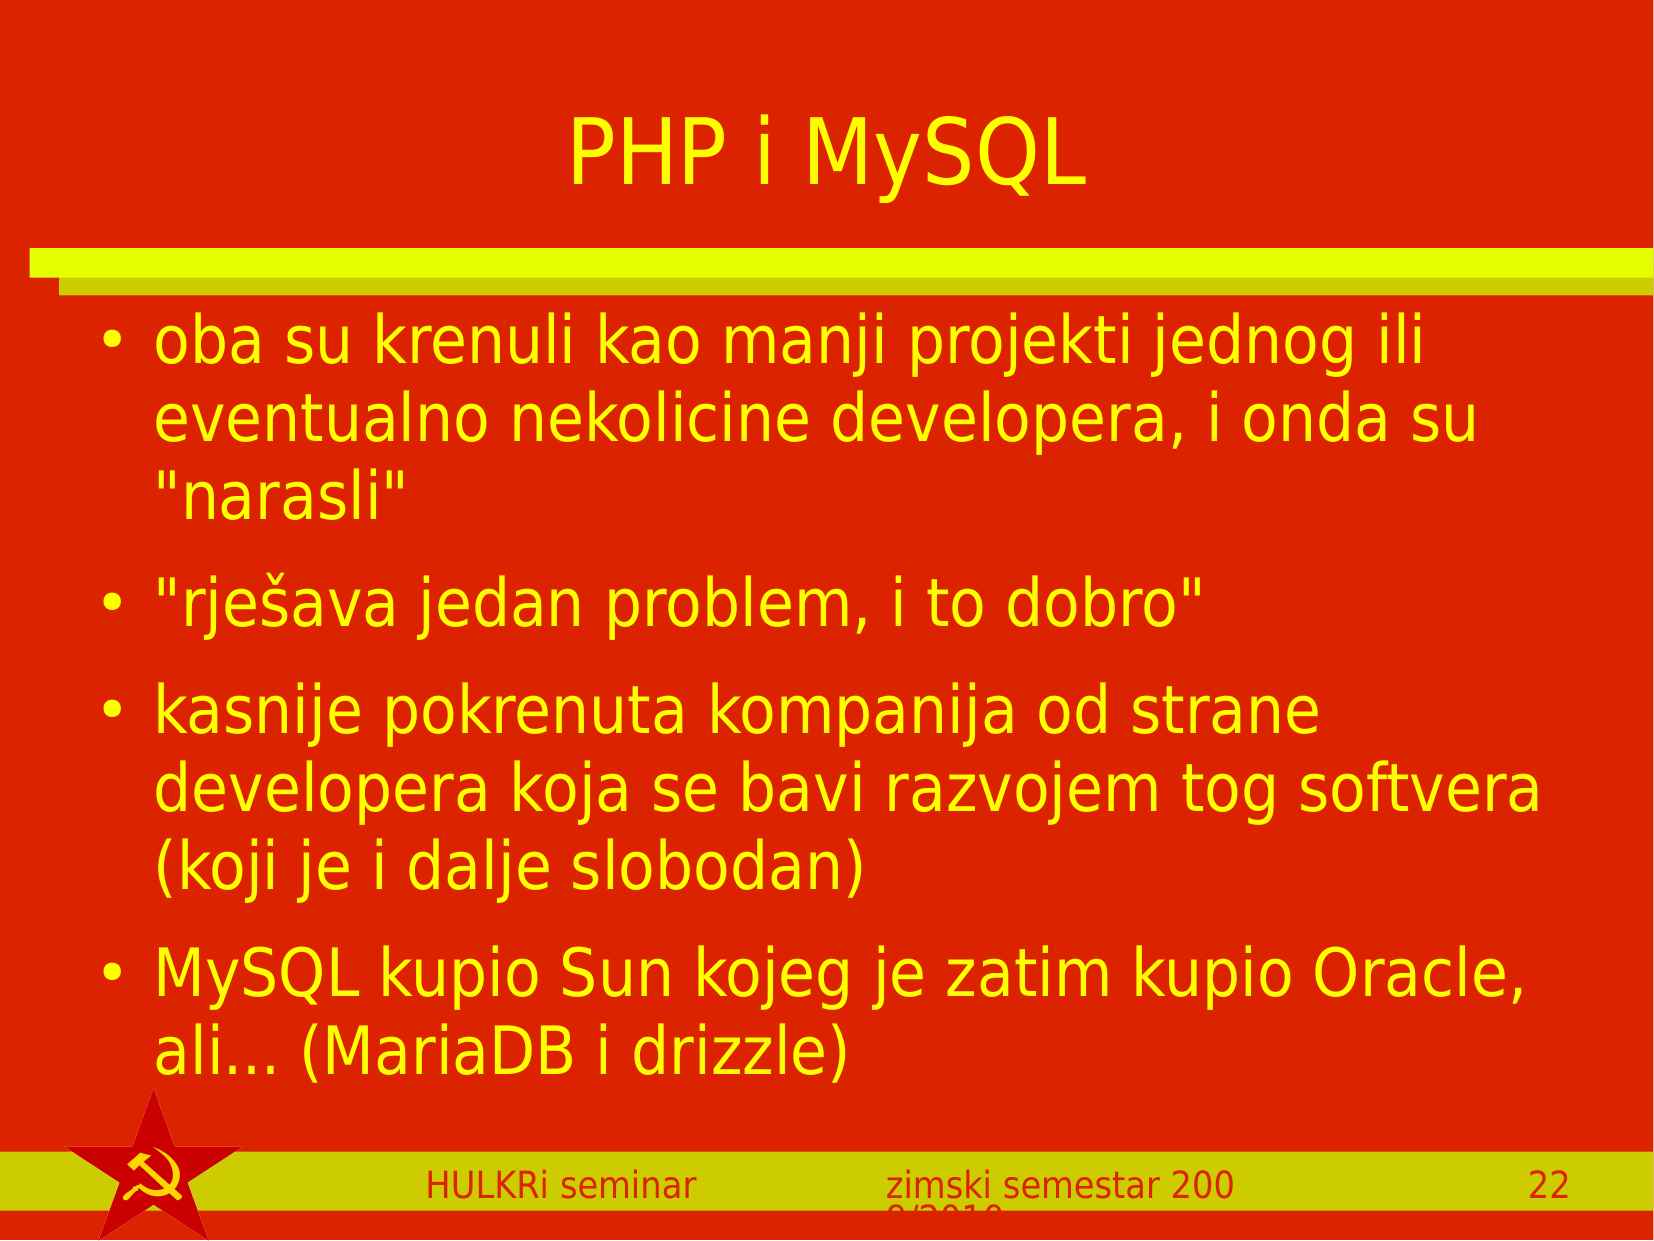

# PHP i MySQL
oba su krenuli kao manji projekti jednog ili eventualno nekolicine developera, i onda su "narasli"
"rješava jedan problem, i to dobro"
kasnije pokrenuta kompanija od strane developera koja se bavi razvojem tog softvera (koji je i dalje slobodan)
MySQL kupio Sun kojeg je zatim kupio Oracle, ali... (MariaDB i drizzle)
HULKRi seminar
zimski semestar 2009/2010.
22